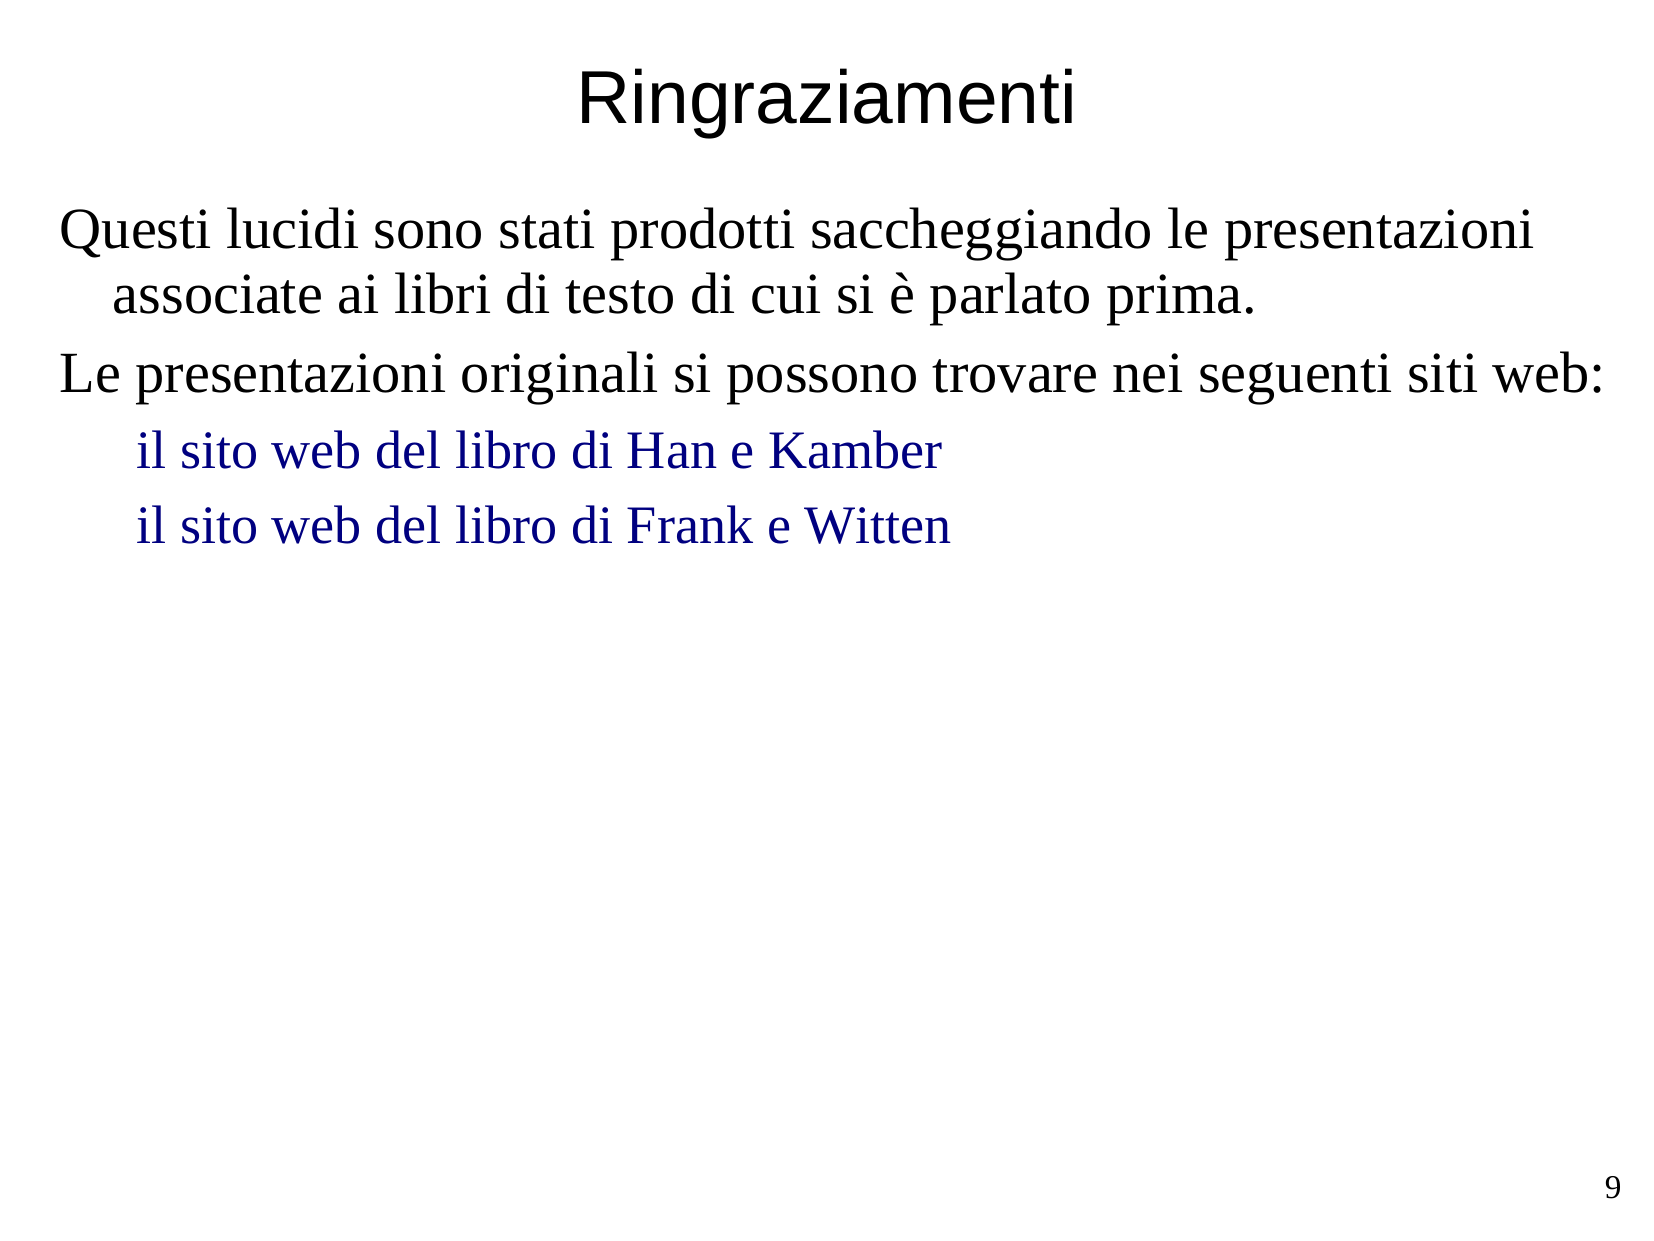

# Ringraziamenti
Questi lucidi sono stati prodotti saccheggiando le presentazioni associate ai libri di testo di cui si è parlato prima.
Le presentazioni originali si possono trovare nei seguenti siti web:
il sito web del libro di Han e Kamber
il sito web del libro di Frank e Witten